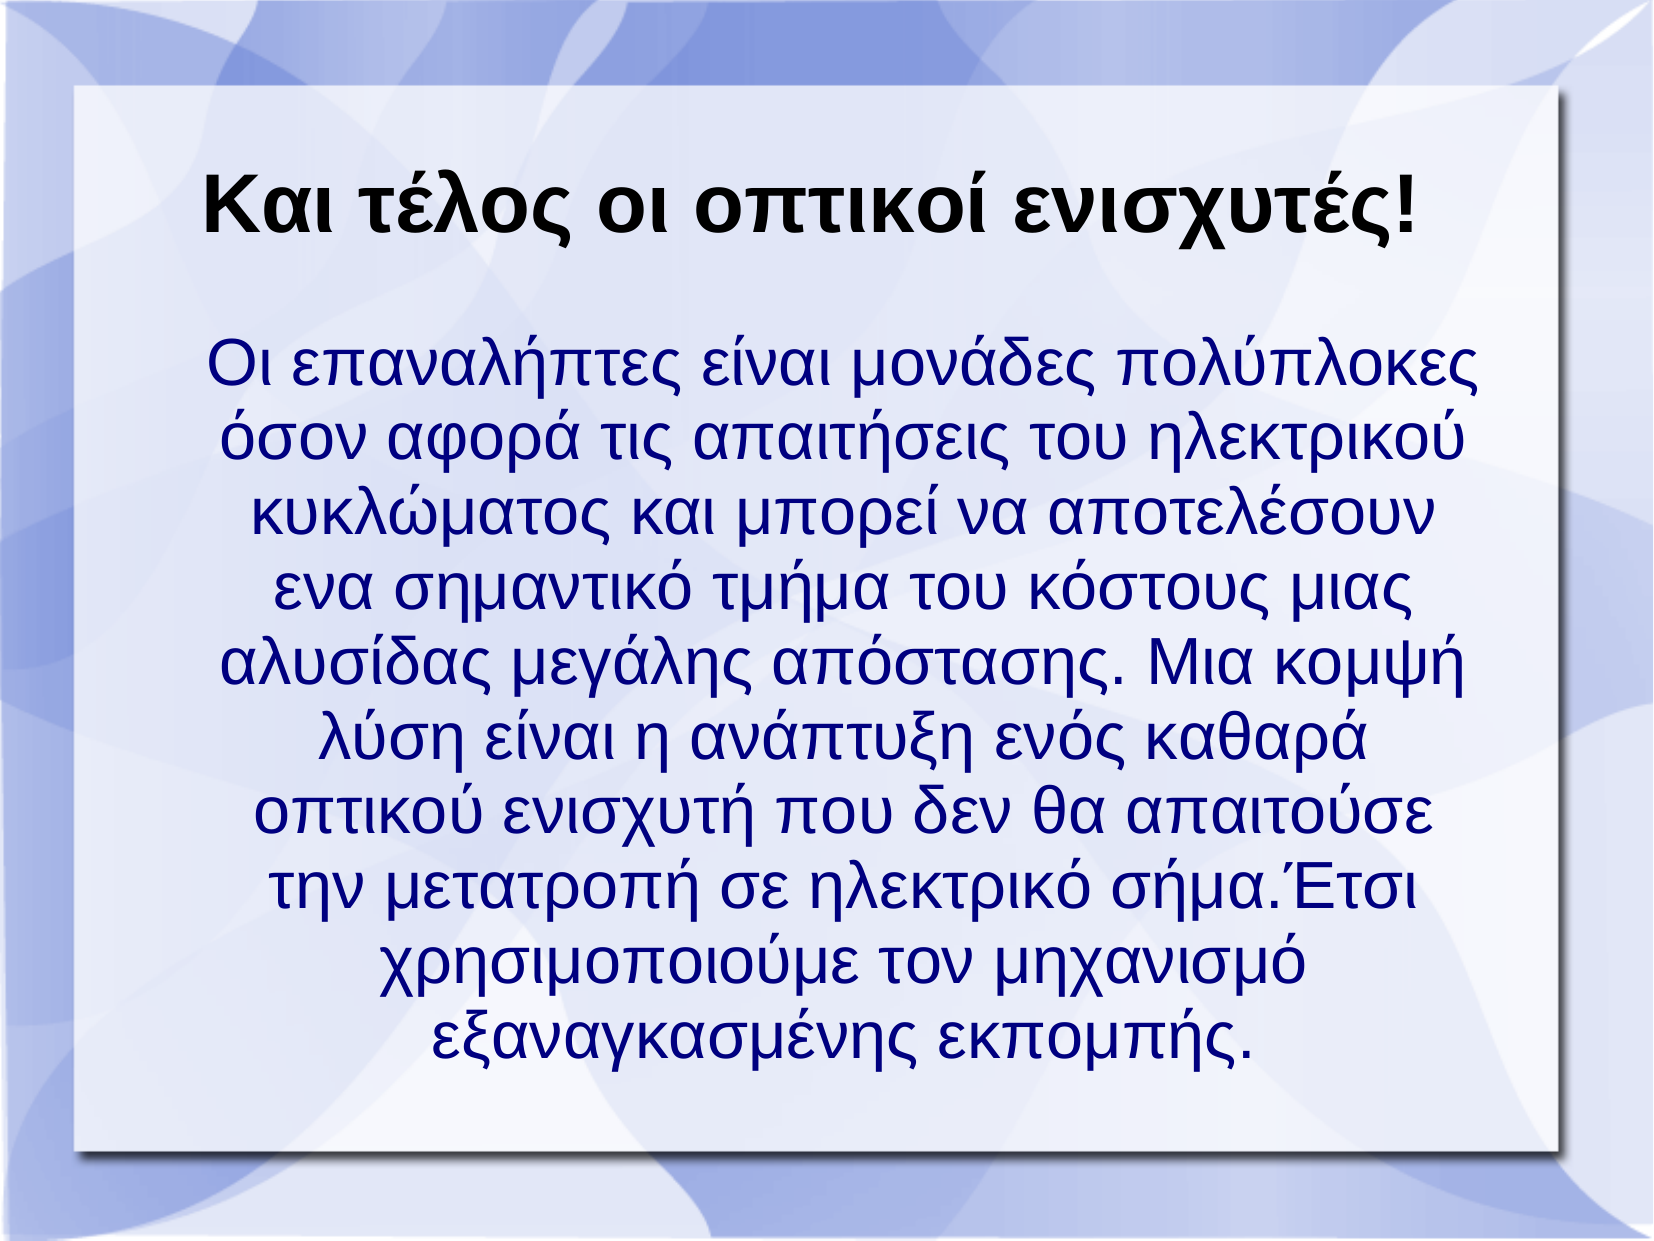

# Και τέλος οι οπτικοί ενισχυτές!
Οι επαναλήπτες είναι μονάδες πολύπλοκες όσον αφορά τις απαιτήσεις του ηλεκτρικού κυκλώματος και μπορεί να αποτελέσουν ενα σημαντικό τμήμα του κόστους μιας αλυσίδας μεγάλης απόστασης. Μια κομψή λύση είναι η ανάπτυξη ενός καθαρά οπτικού ενισχυτή που δεν θα απαιτούσε την μετατροπή σε ηλεκτρικό σήμα.Έτσι χρησιμοποιούμε τον μηχανισμό εξαναγκασμένης εκπομπής.